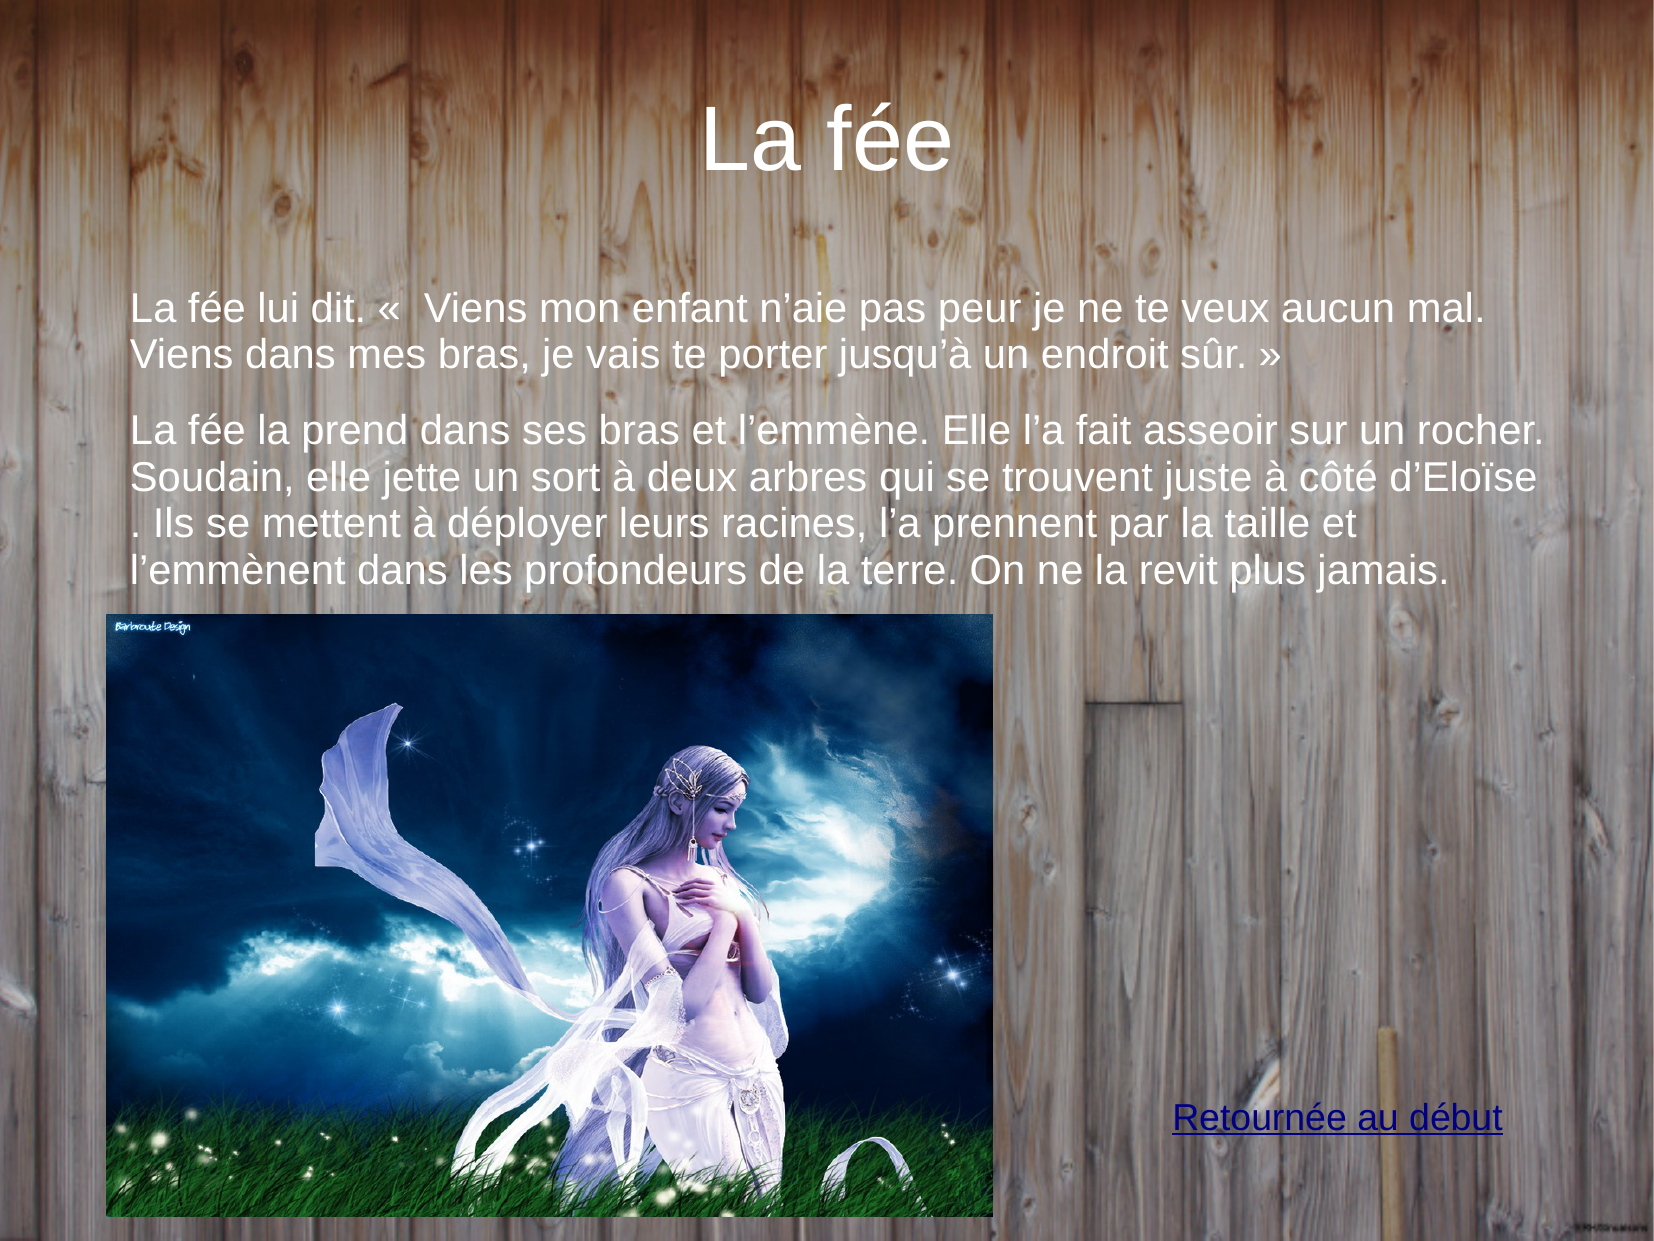

# La fée
La fée lui dit. «  Viens mon enfant n’aie pas peur je ne te veux aucun mal. Viens dans mes bras, je vais te porter jusqu’à un endroit sûr. »
La fée la prend dans ses bras et l’emmène. Elle l’a fait asseoir sur un rocher. Soudain, elle jette un sort à deux arbres qui se trouvent juste à côté d’Eloïse . Ils se mettent à déployer leurs racines, l’a prennent par la taille et l’emmènent dans les profondeurs de la terre. On ne la revit plus jamais.
Retournée au début